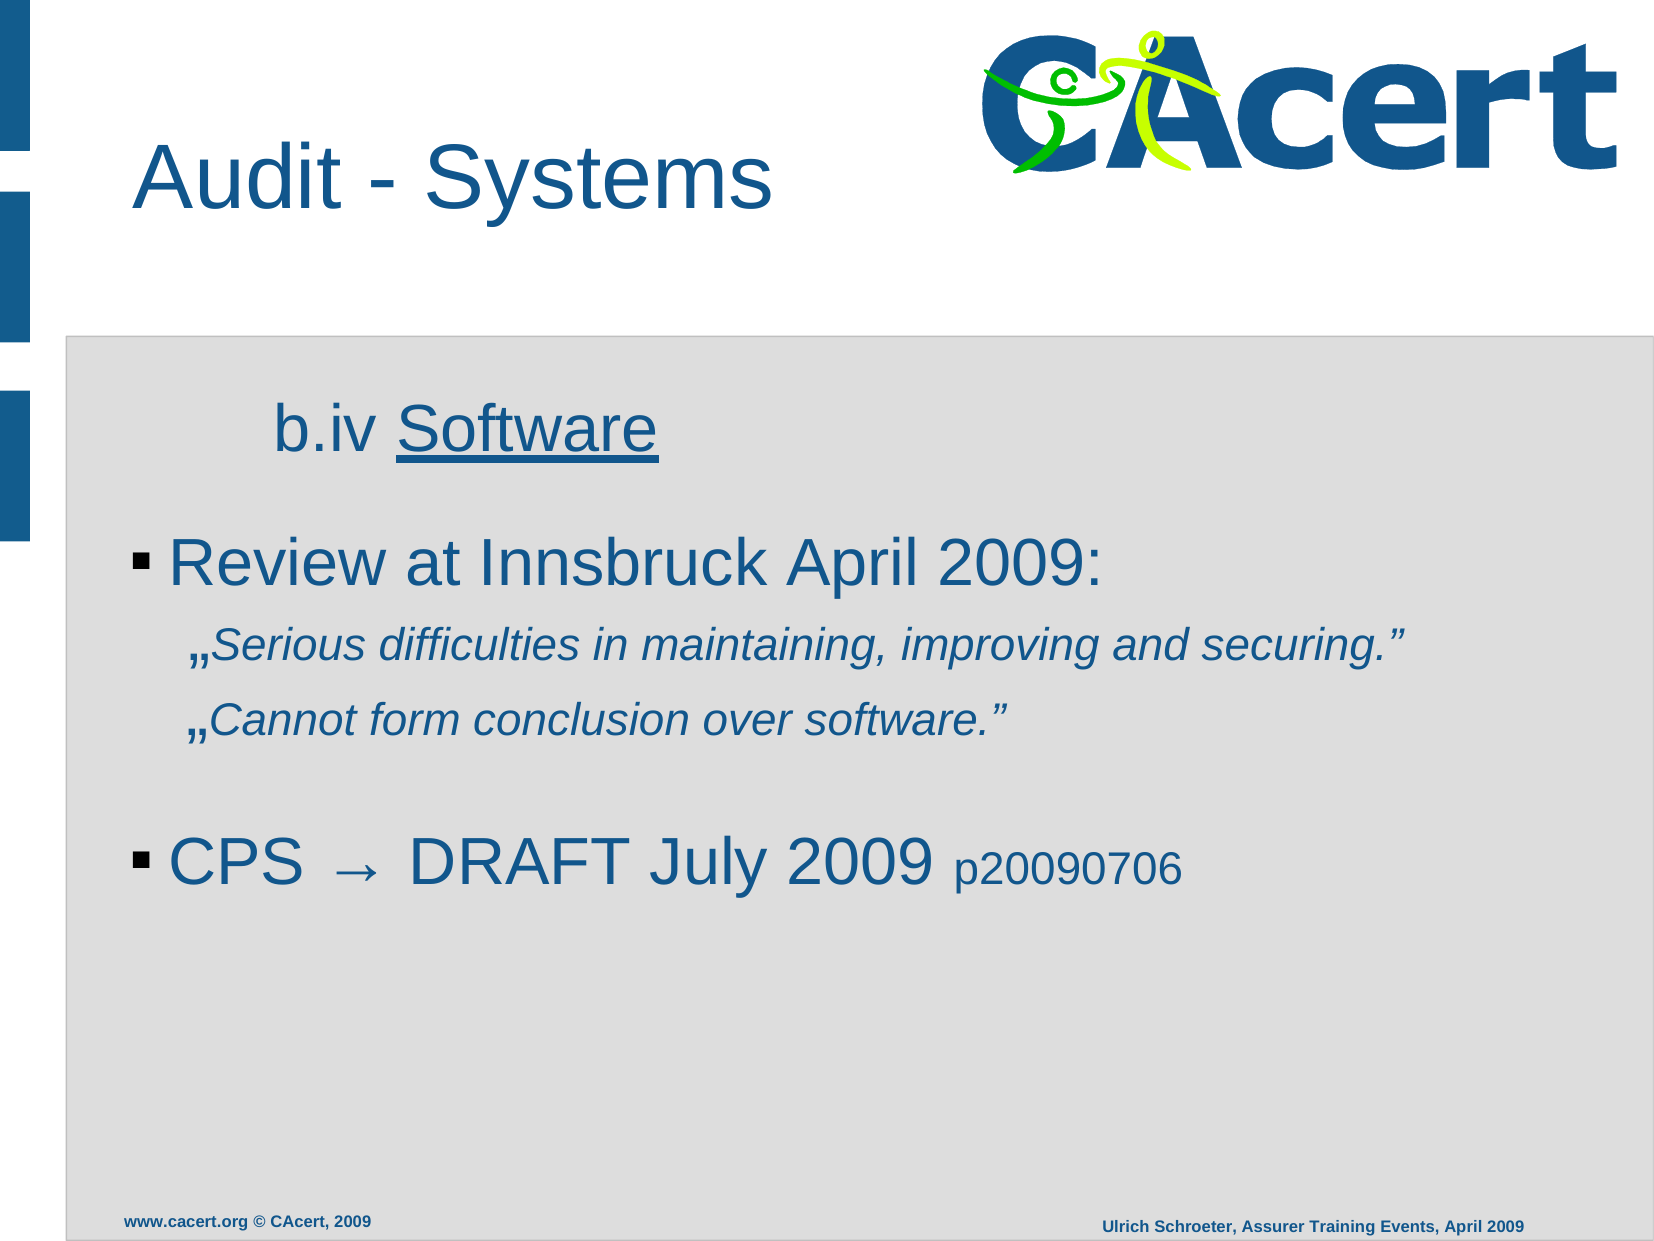

Audit - Systems
 b.iv Software
 Review at Innsbruck April 2009:
 „Serious difficulties in maintaining, improving and securing.”
 „Cannot form conclusion over software.”
 CPS → DRAFT July 2009 p20090706